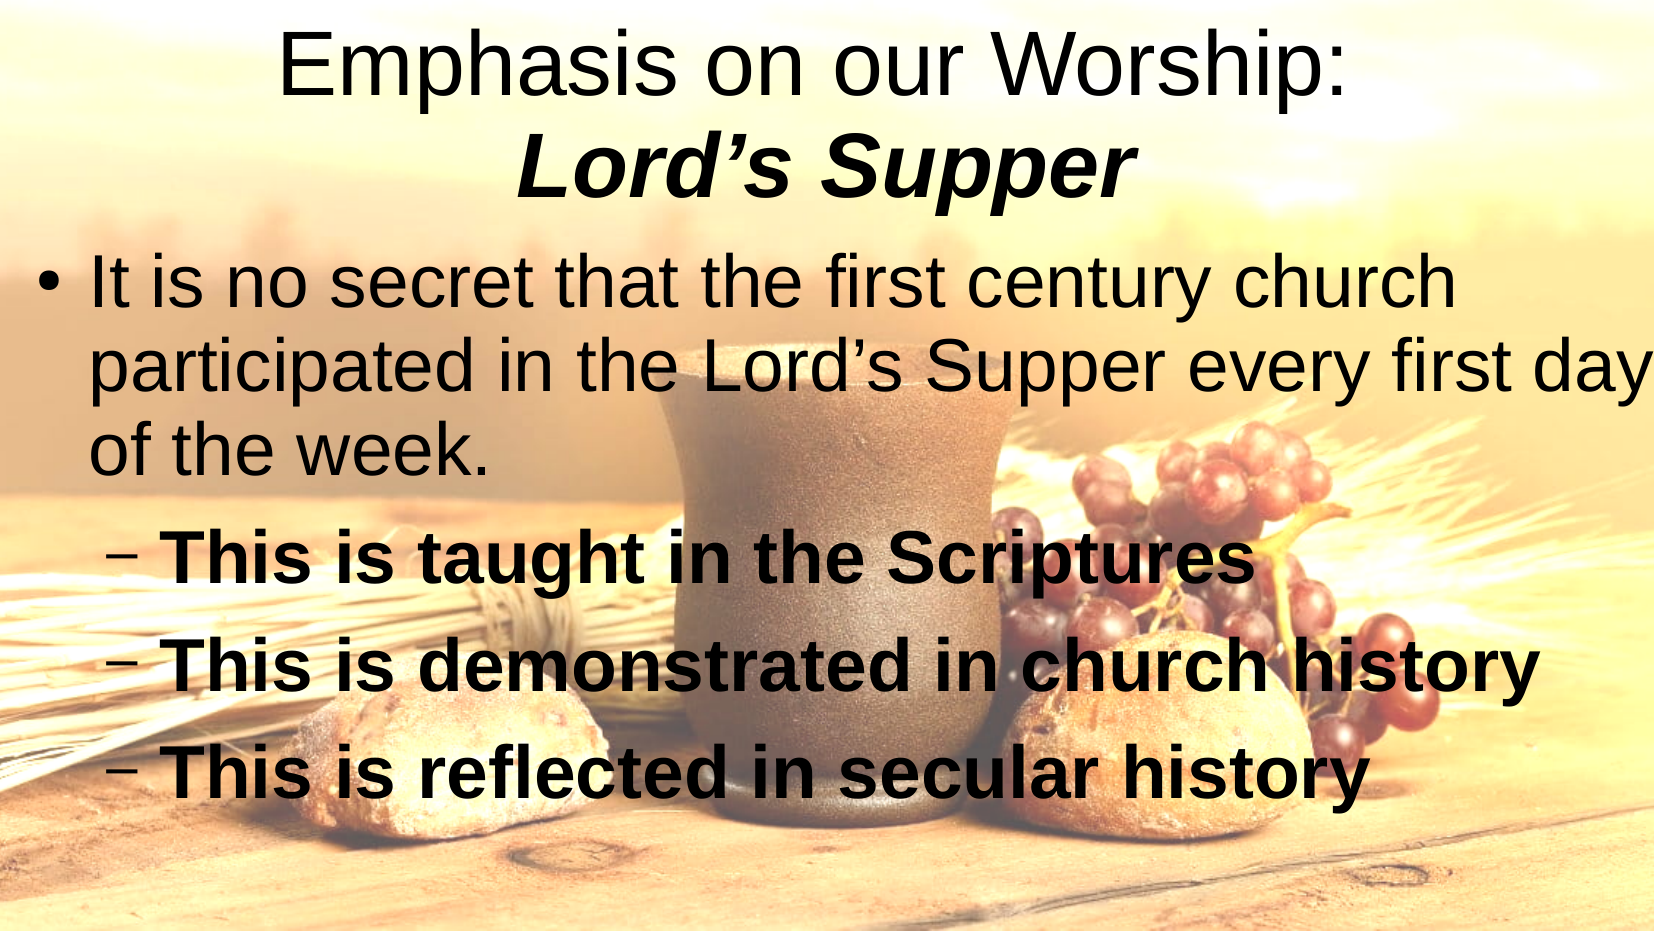

# Emphasis on our Worship: Lord’s Supper
It is no secret that the first century church participated in the Lord’s Supper every first day of the week.
This is taught in the Scriptures
This is demonstrated in church history
This is reflected in secular history